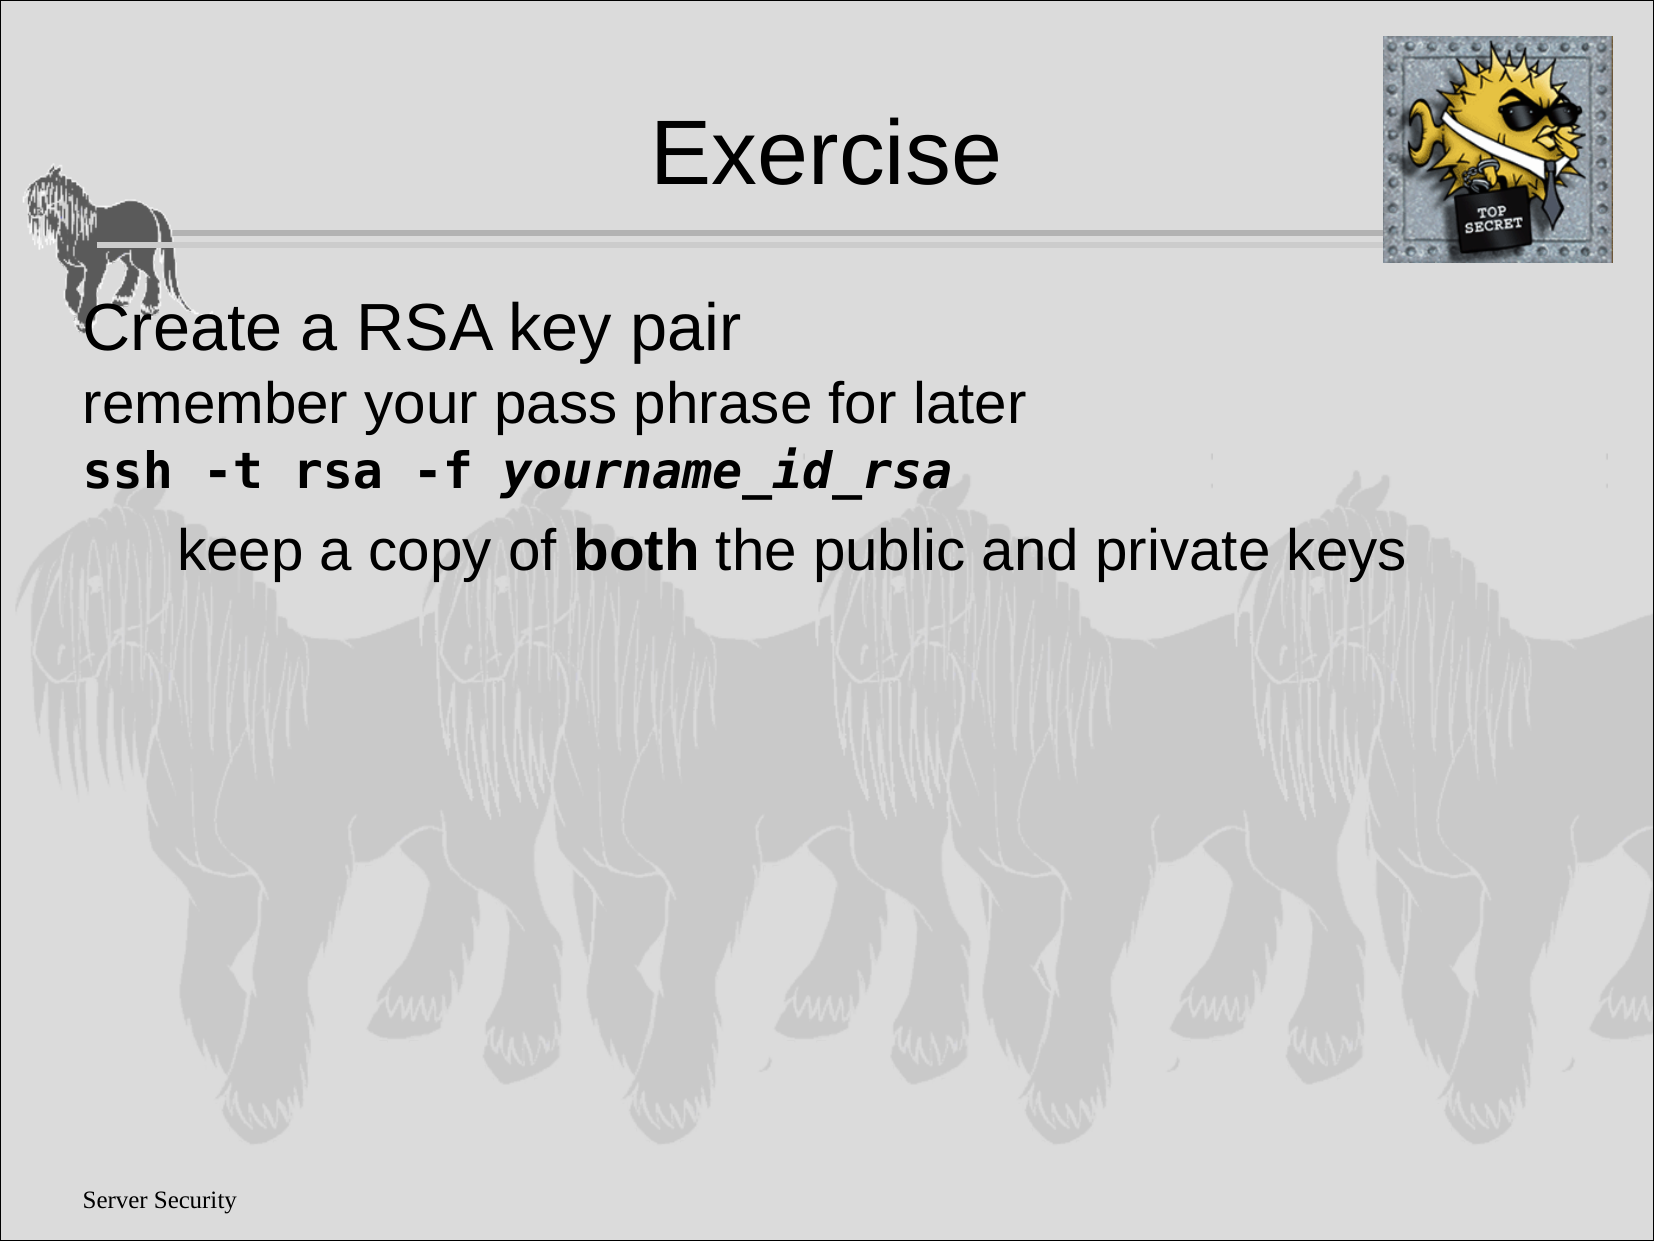

# Exercise
Create a RSA key pair
remember your pass phrase for later
ssh -t rsa -f yourname_id_rsa
keep a copy of both the public and private keys